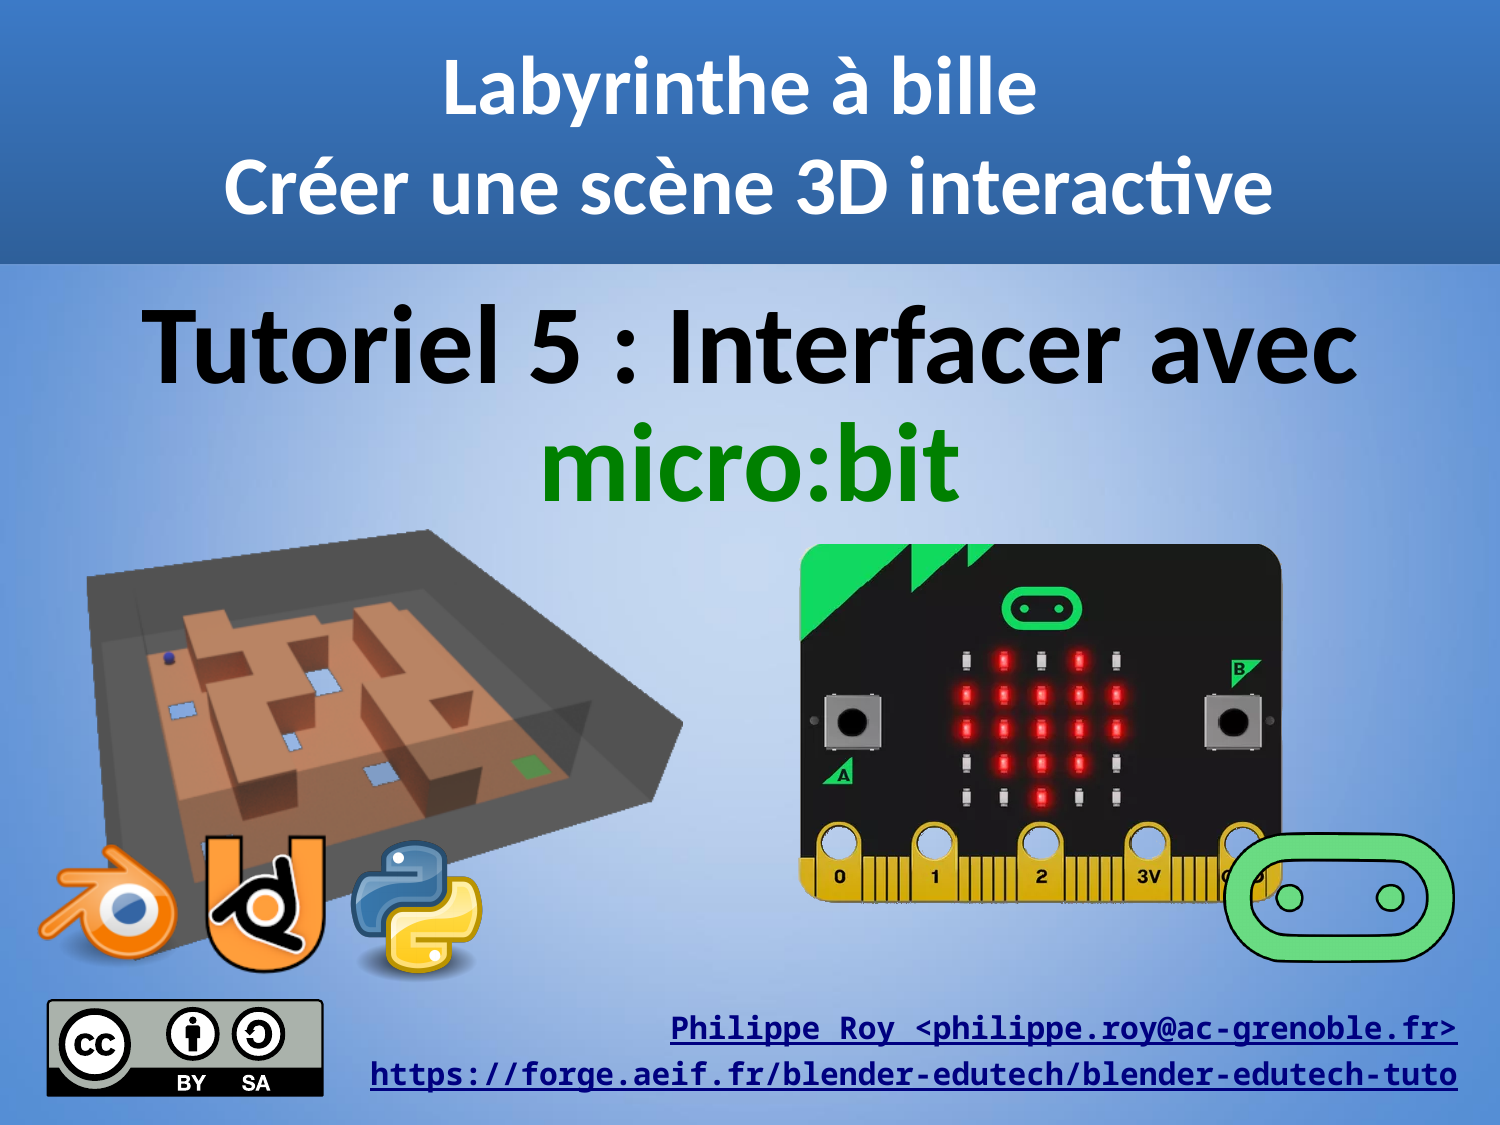

# Labyrinthe à bille Créer une scène 3D interactive
Tutoriel 5 : Interfacer avec micro:bit
Philippe Roy <philippe.roy@ac-grenoble.fr>
https://forge.aeif.fr/blender-edutech/blender-edutech-tuto
Tutoriel 5 :
Interfacer avec micro:bit